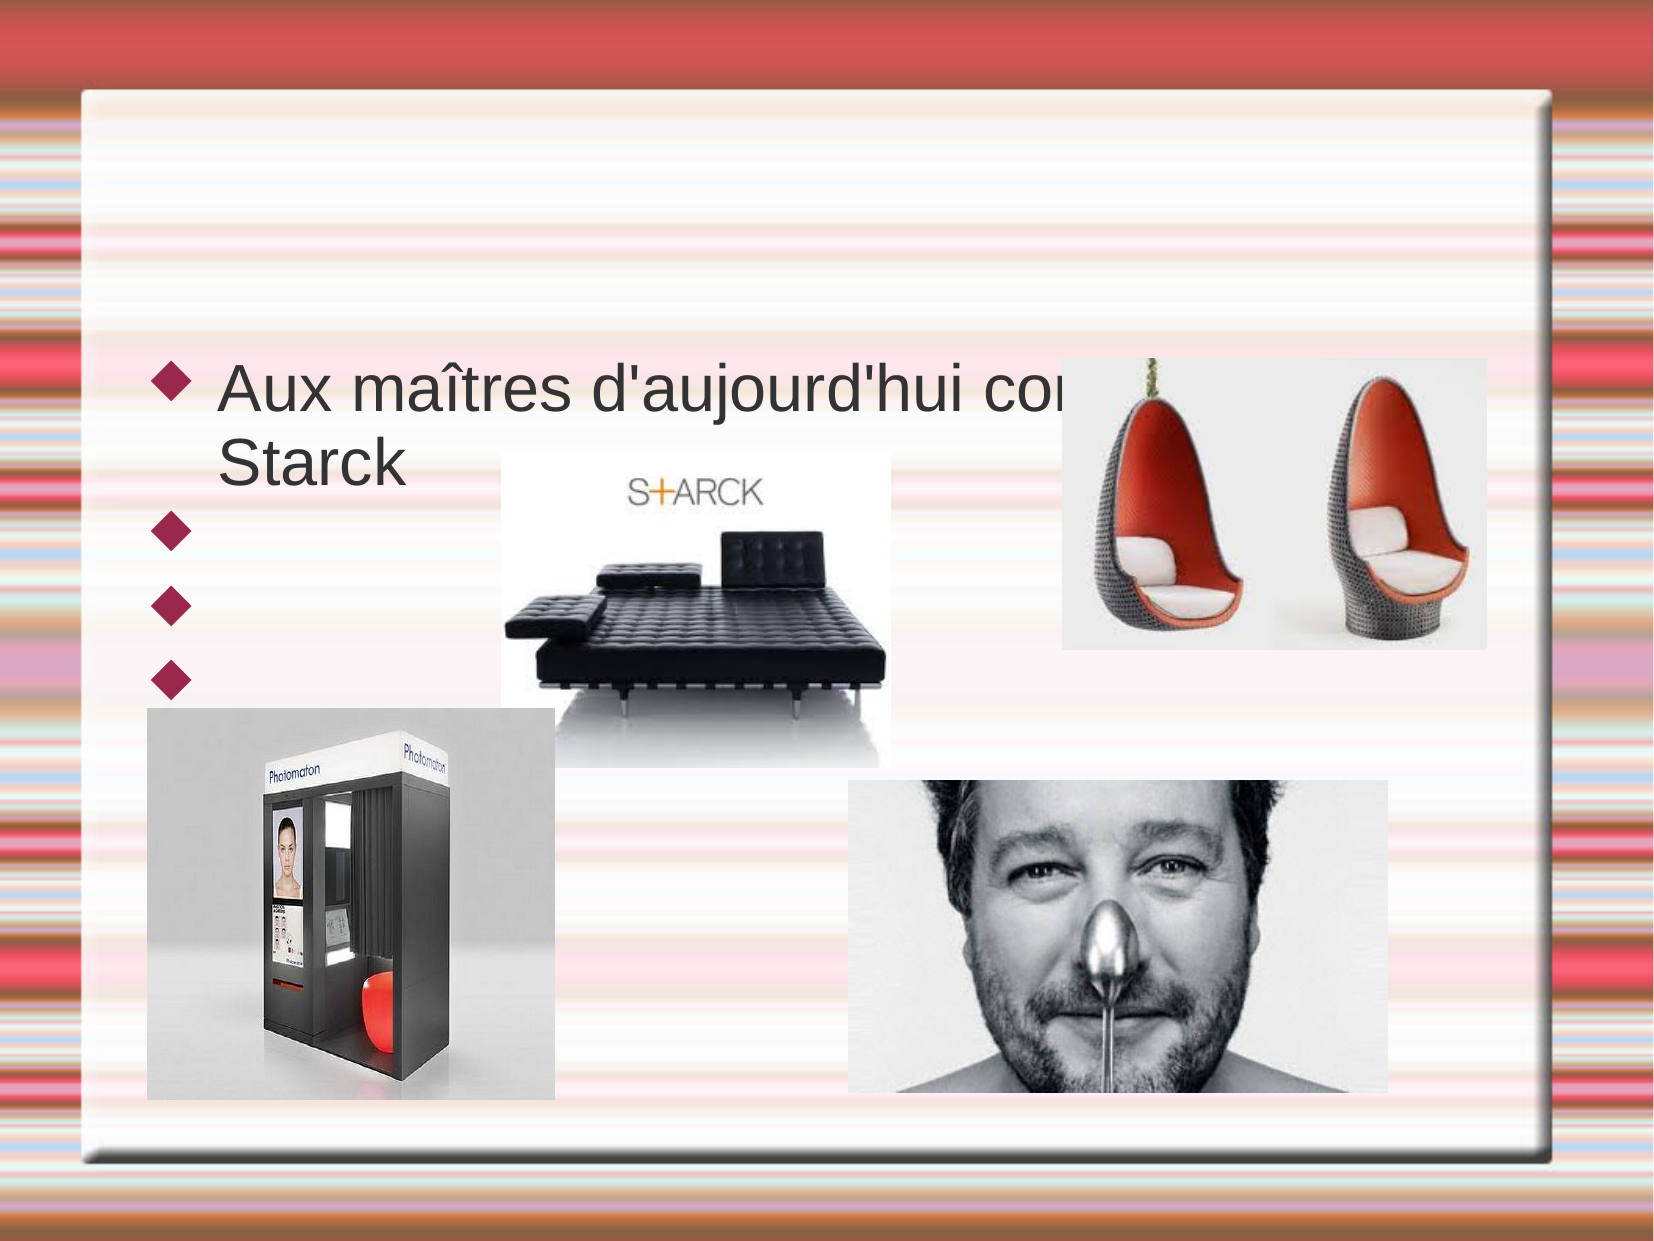

#
Aux maîtres d'aujourd'hui comme Philippe Starck